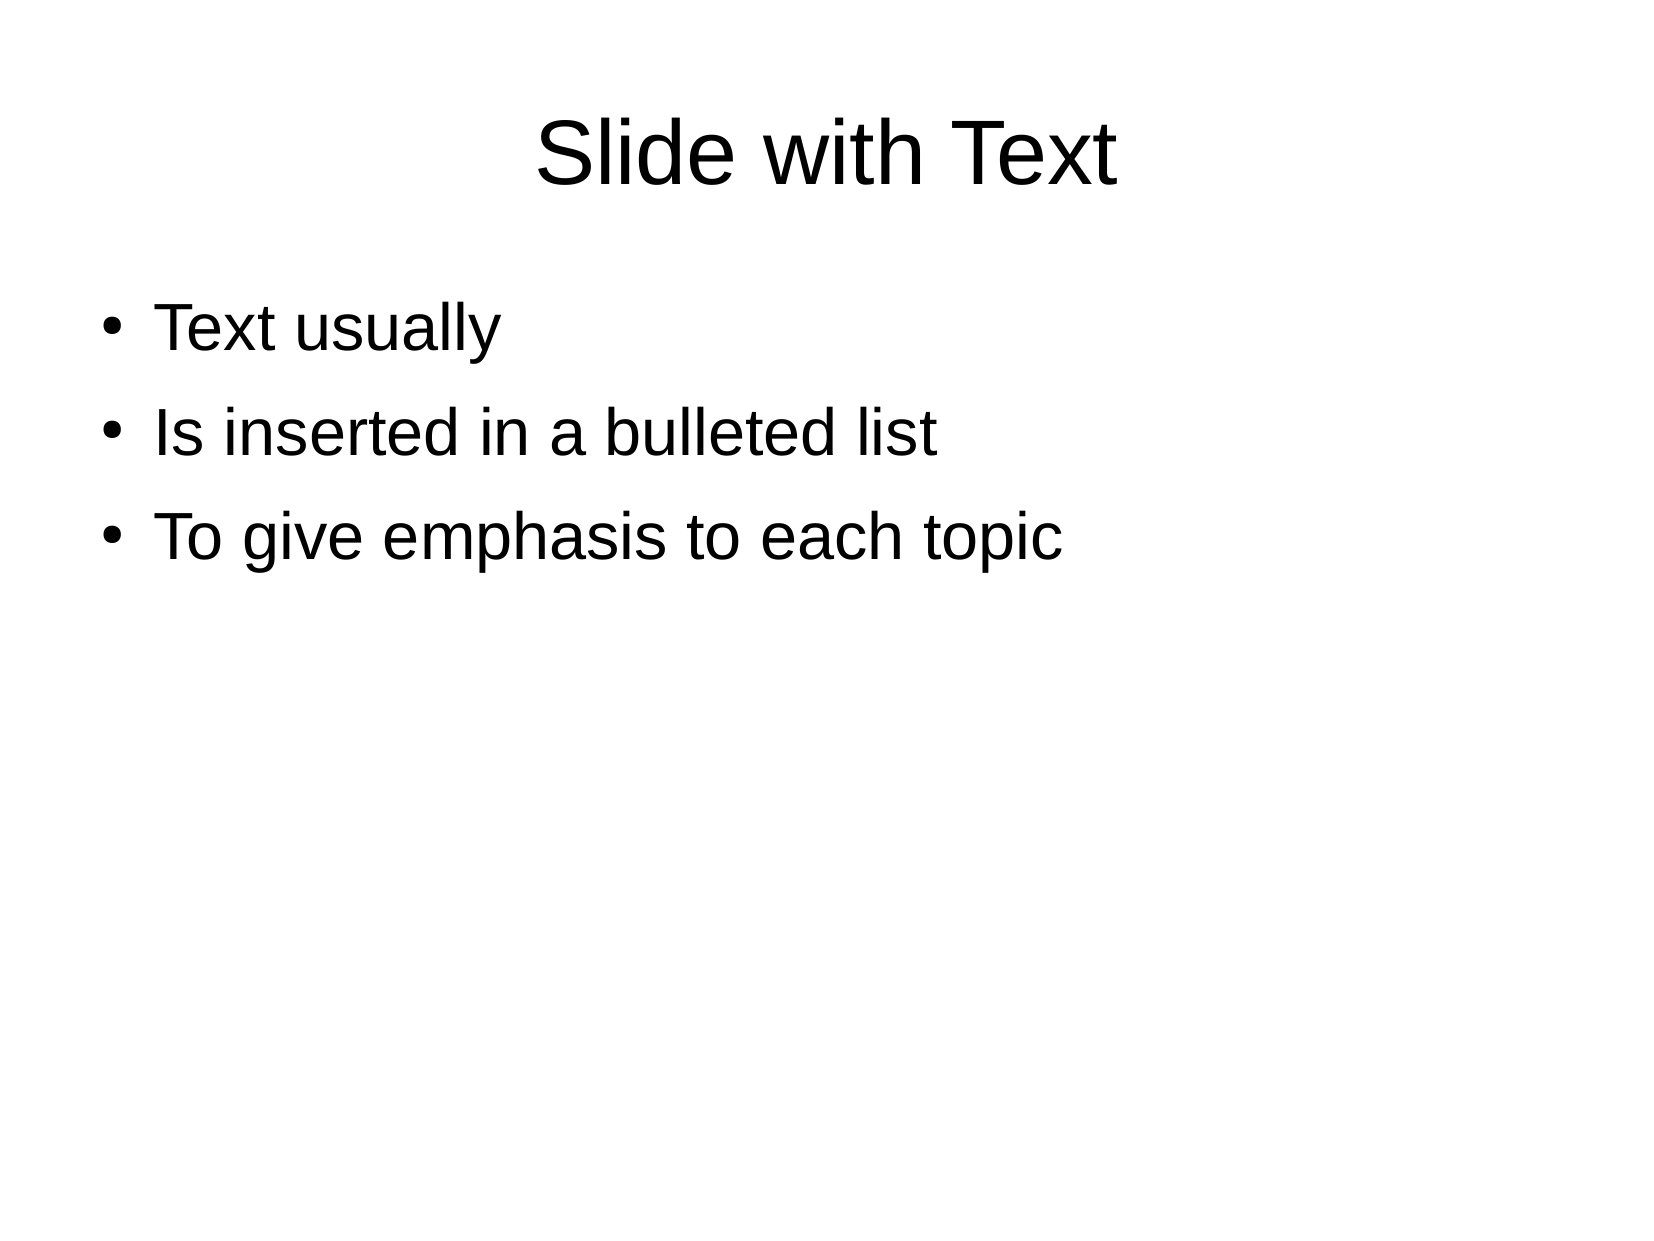

# Slide with Text
Text usually
Is inserted in a bulleted list
To give emphasis to each topic